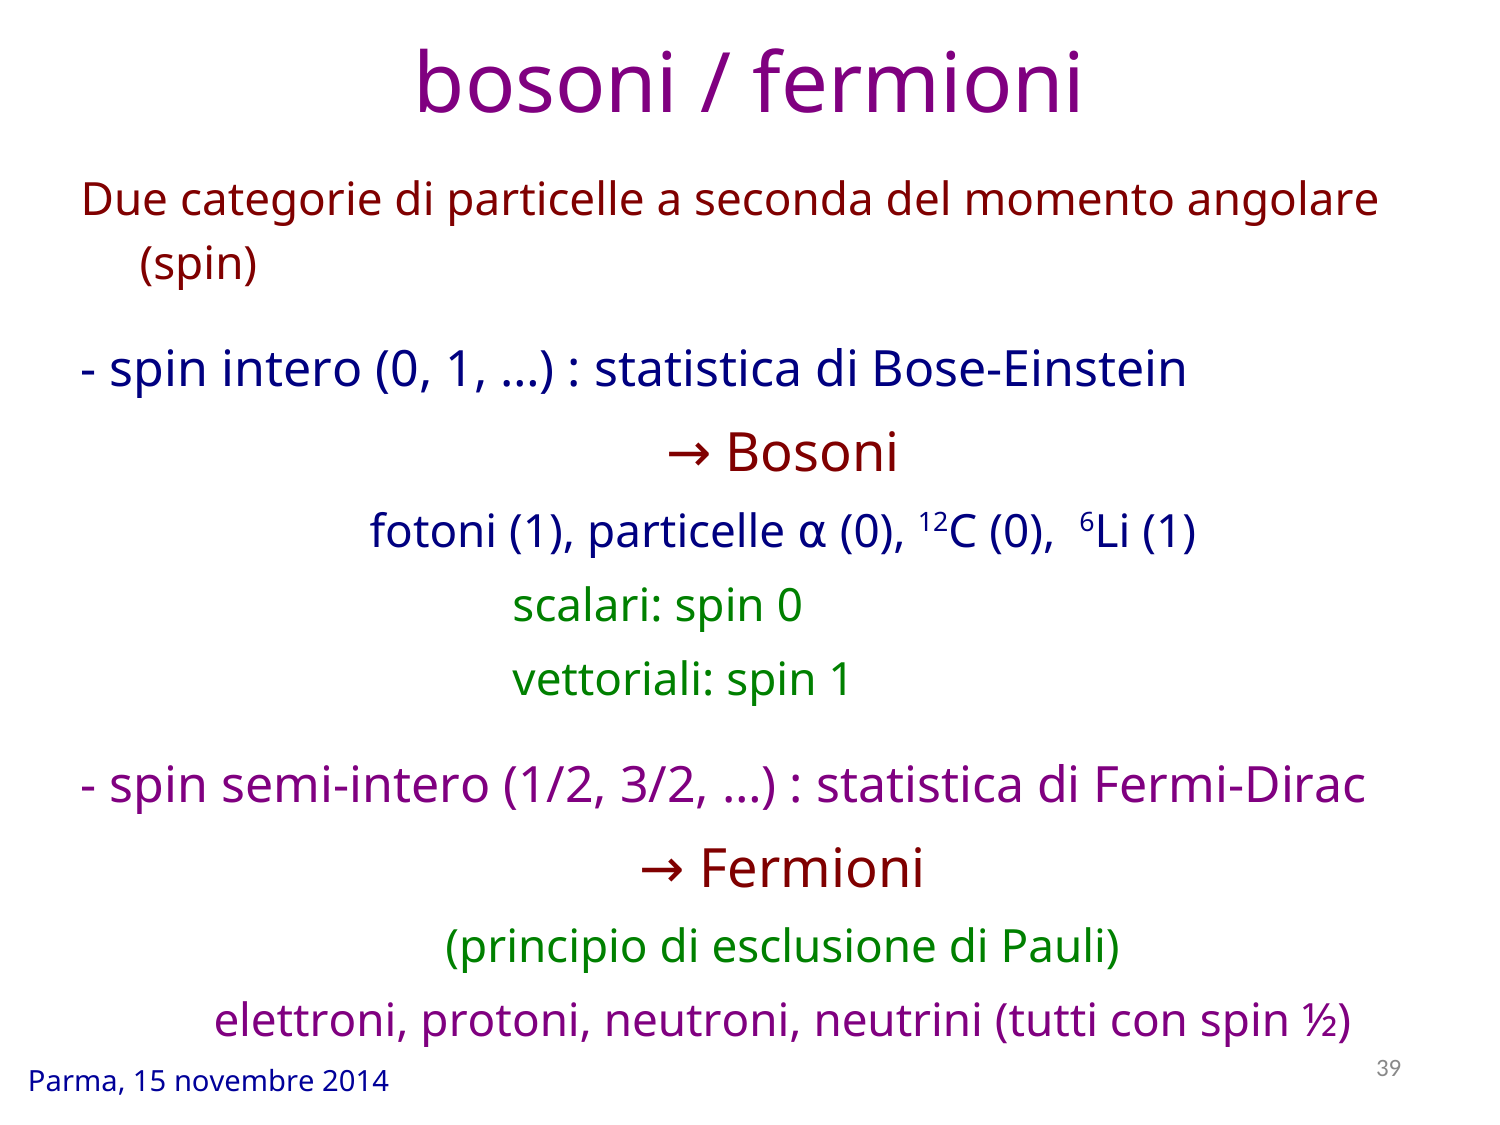

bosoni / fermioni
Due categorie di particelle a seconda del momento angolare (spin)
- spin intero (0, 1, …) : statistica di Bose-Einstein
→ Bosoni
fotoni (1), particelle α (0), 12C (0), 6Li (1)
 scalari: spin 0
 vettoriali: spin 1
- spin semi-intero (1/2, 3/2, …) : statistica di Fermi-Dirac
→ Fermioni
(principio di esclusione di Pauli)
elettroni, protoni, neutroni, neutrini (tutti con spin ½)
39